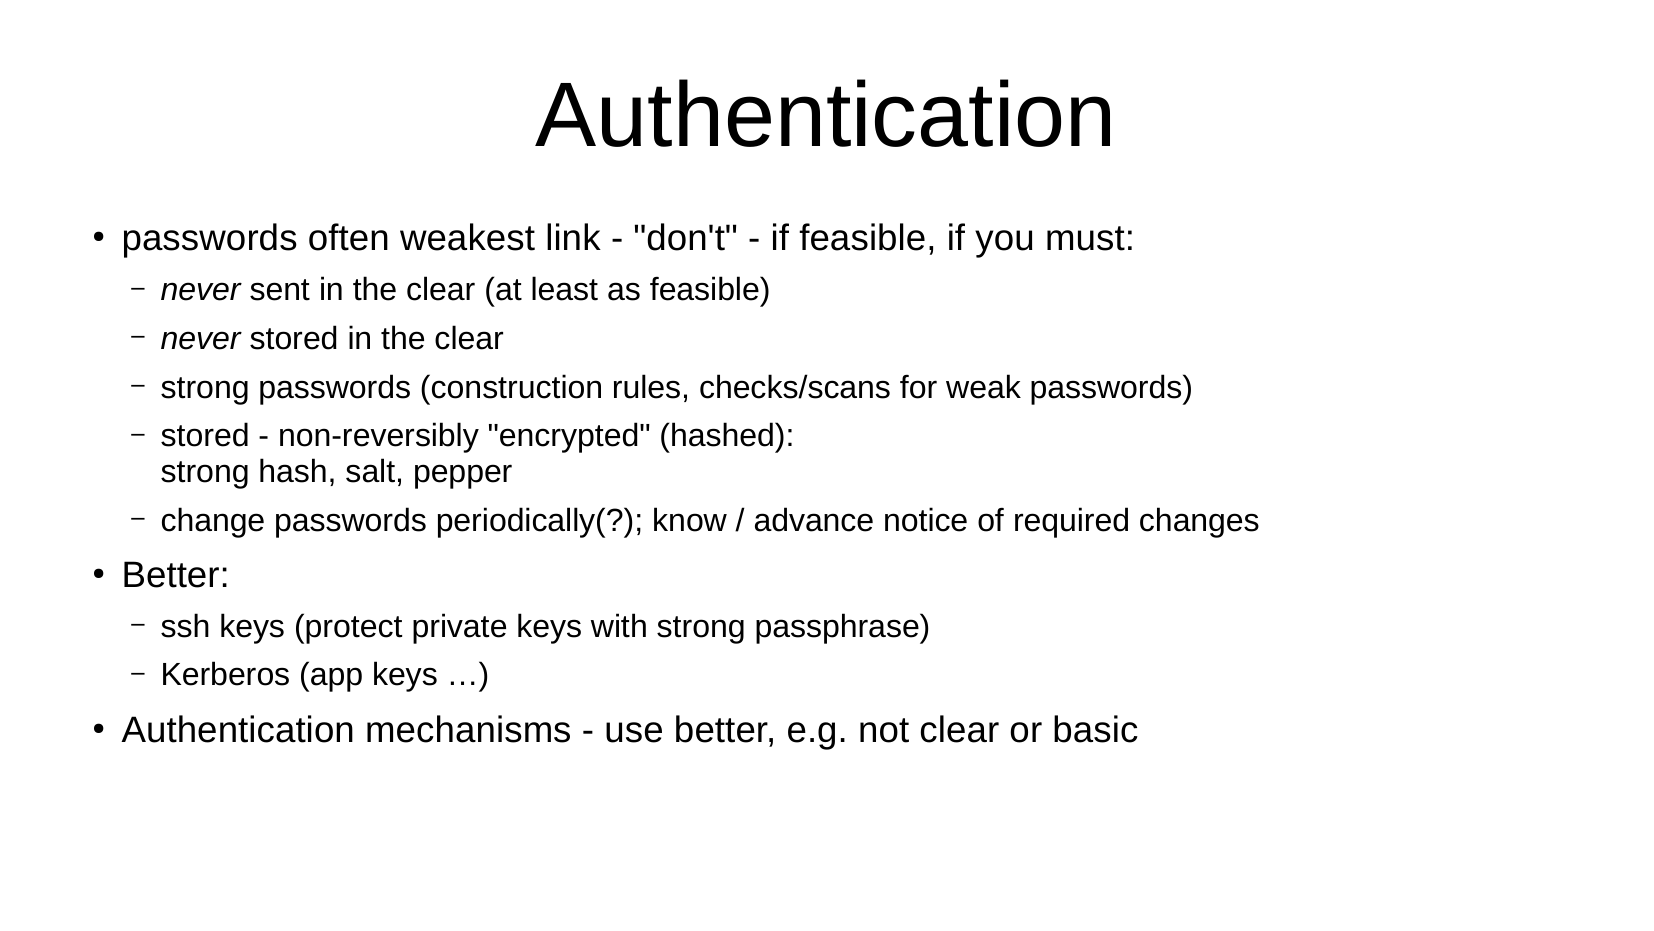

# Authentication
passwords often weakest link - "don't" - if feasible, if you must:
never sent in the clear (at least as feasible)
never stored in the clear
strong passwords (construction rules, checks/scans for weak passwords)
stored - non-reversibly "encrypted" (hashed):
strong hash, salt, pepper
change passwords periodically(?); know / advance notice of required changes
Better:
ssh keys (protect private keys with strong passphrase)
Kerberos (app keys …)
Authentication mechanisms - use better, e.g. not clear or basic